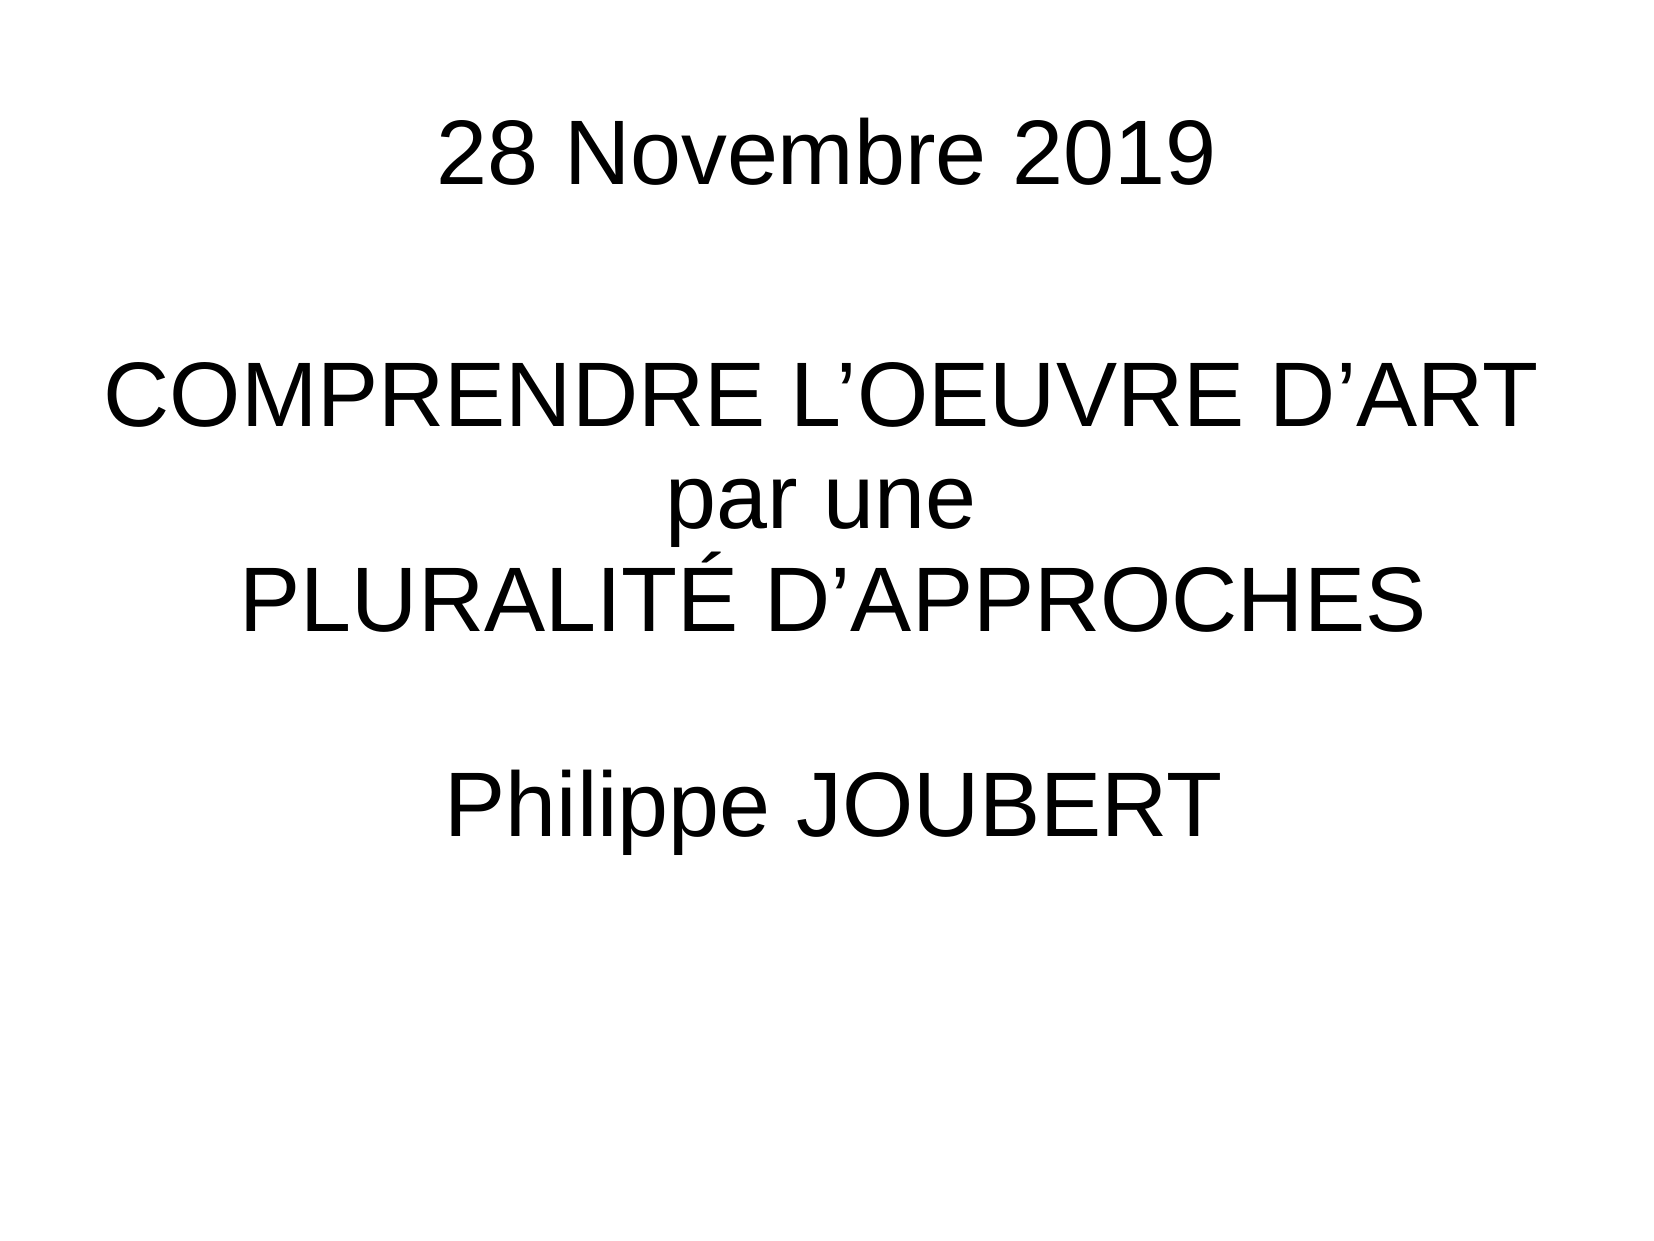

COMPRENDRE L’OEUVRE D’ART
par une
PLURALITÉ D’APPROCHES
Philippe JOUBERT
# 28 Novembre 2019